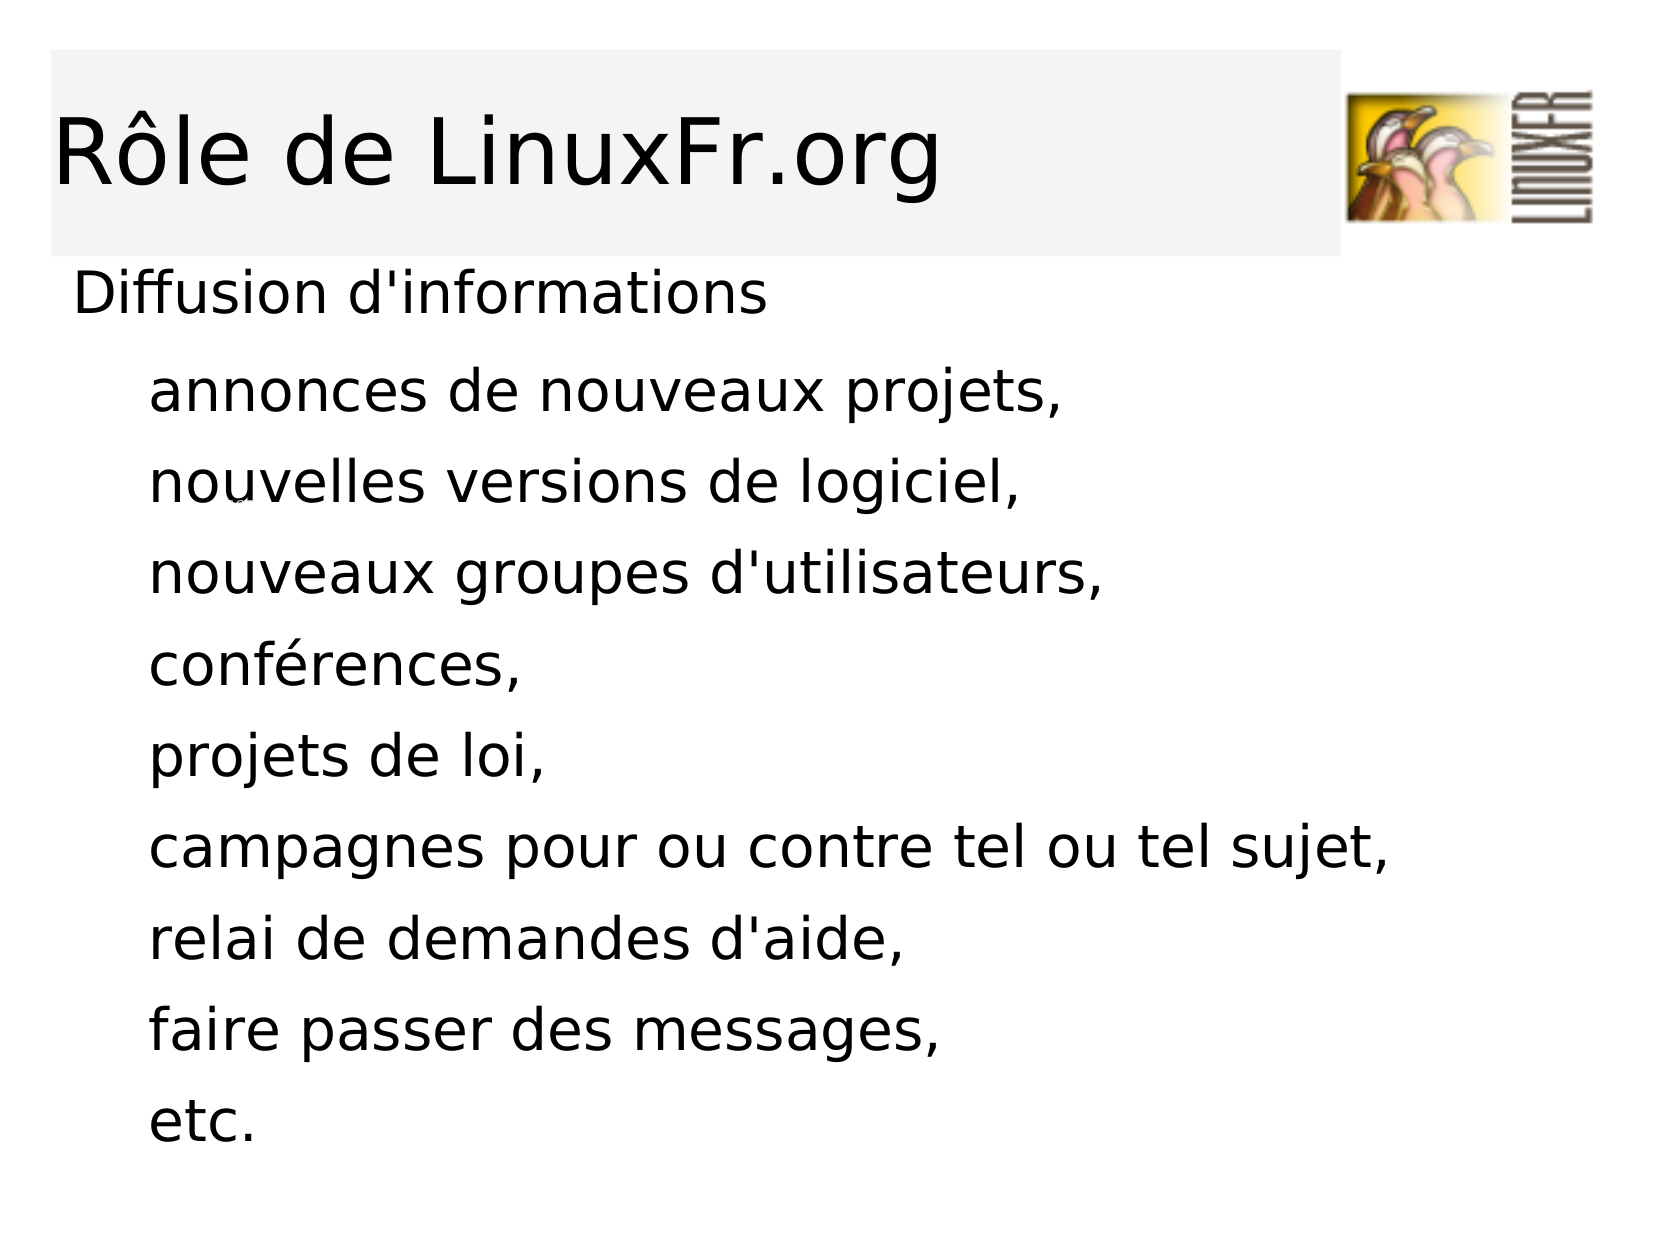

# Rôle de LinuxFr.org
Diffusion d'informations
annonces de nouveaux projets,
nouvelles versions de logiciel,
nouveaux groupes d'utilisateurs,
conférences,
projets de loi,
campagnes pour ou contre tel ou tel sujet,
relai de demandes d'aide,
faire passer des messages,
etc.
4665